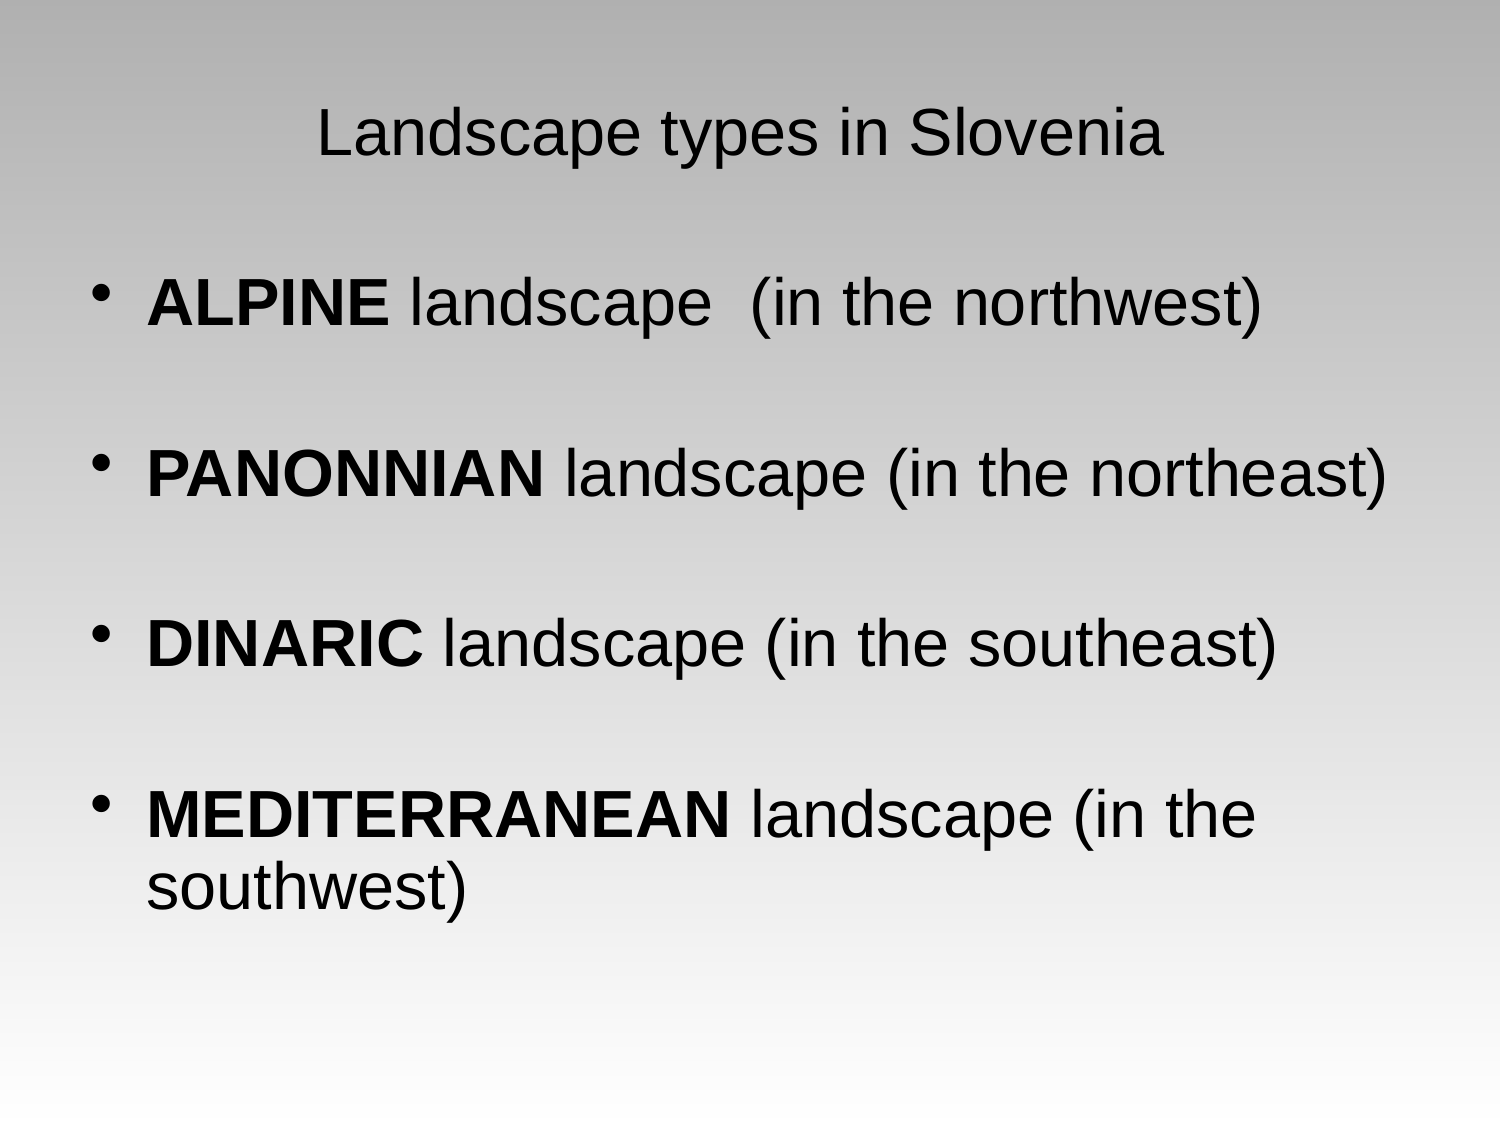

#
Landscape types in Slovenia
ALPINE landscape (in the northwest)
PANONNIAN landscape (in the northeast)
DINARIC landscape (in the southeast)
MEDITERRANEAN landscape (in the southwest)